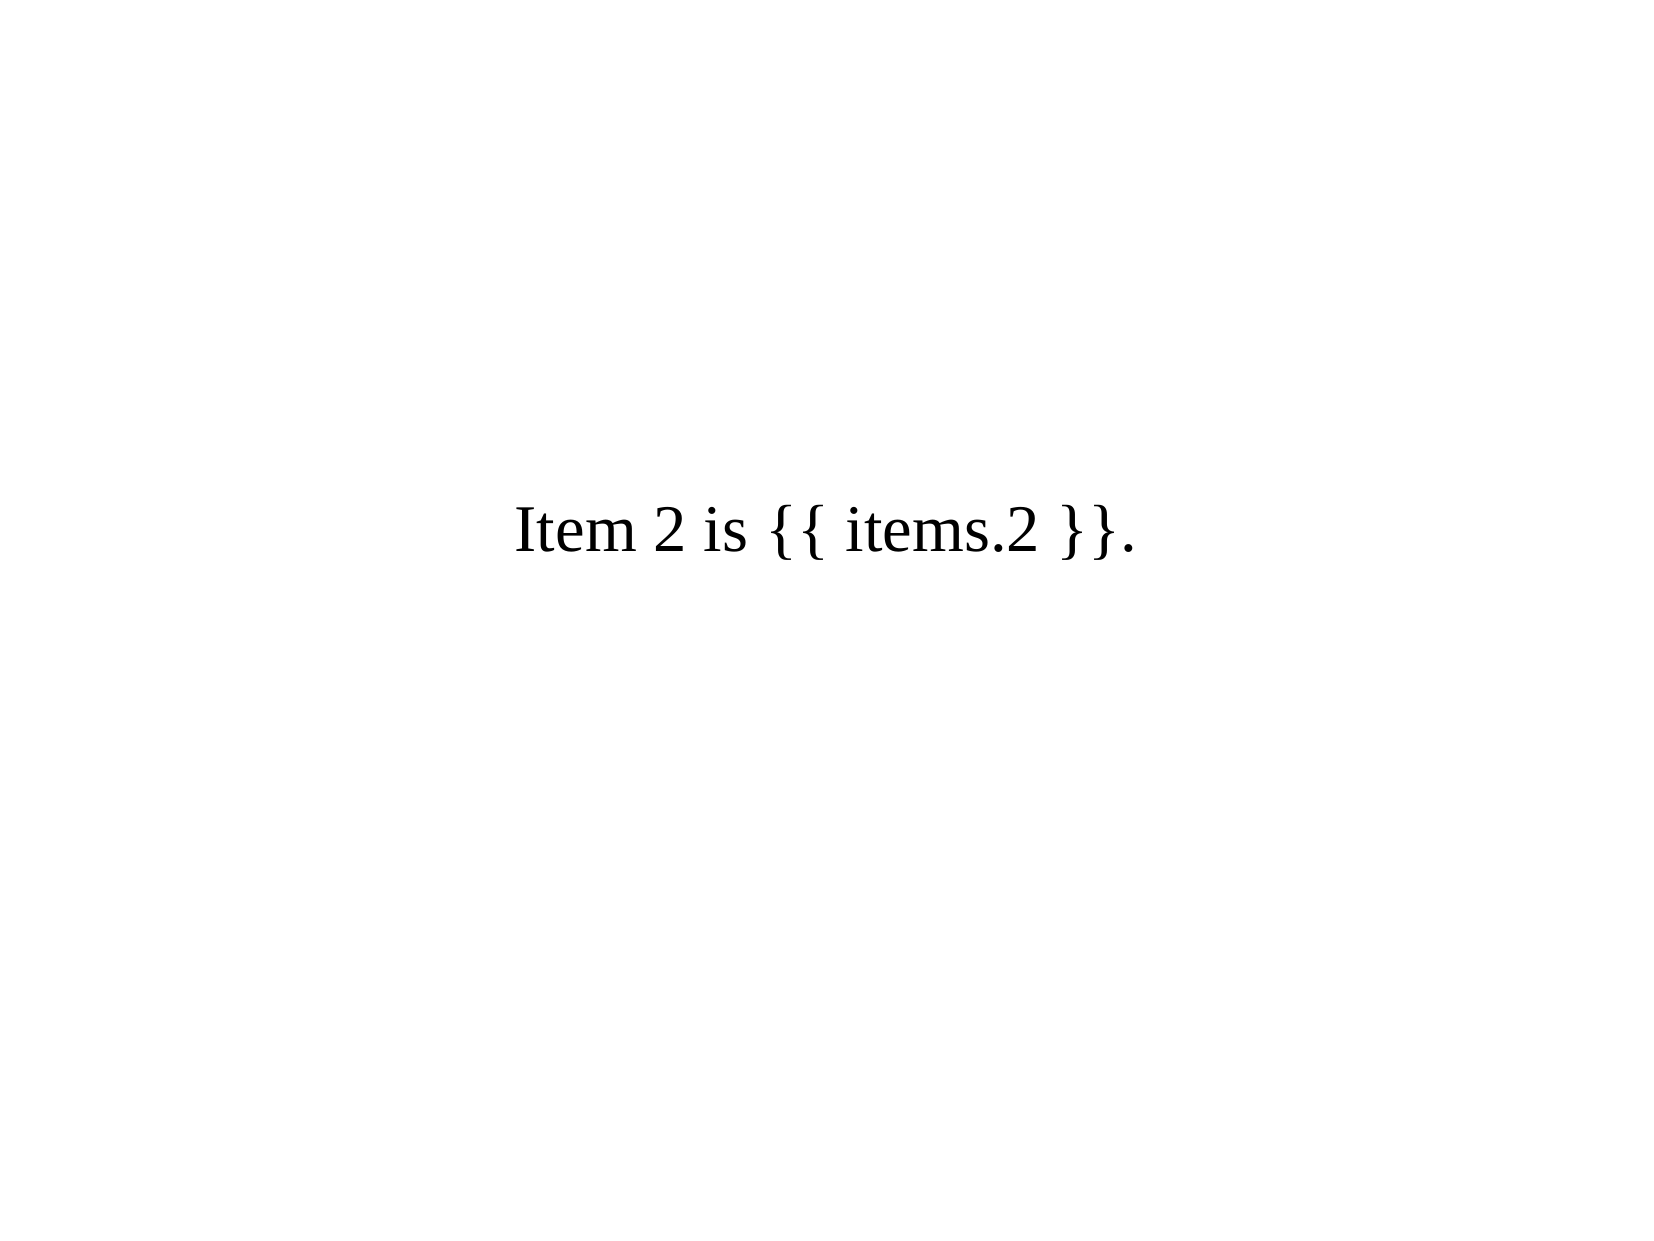

# Item 2 is {{ items.2 }}.